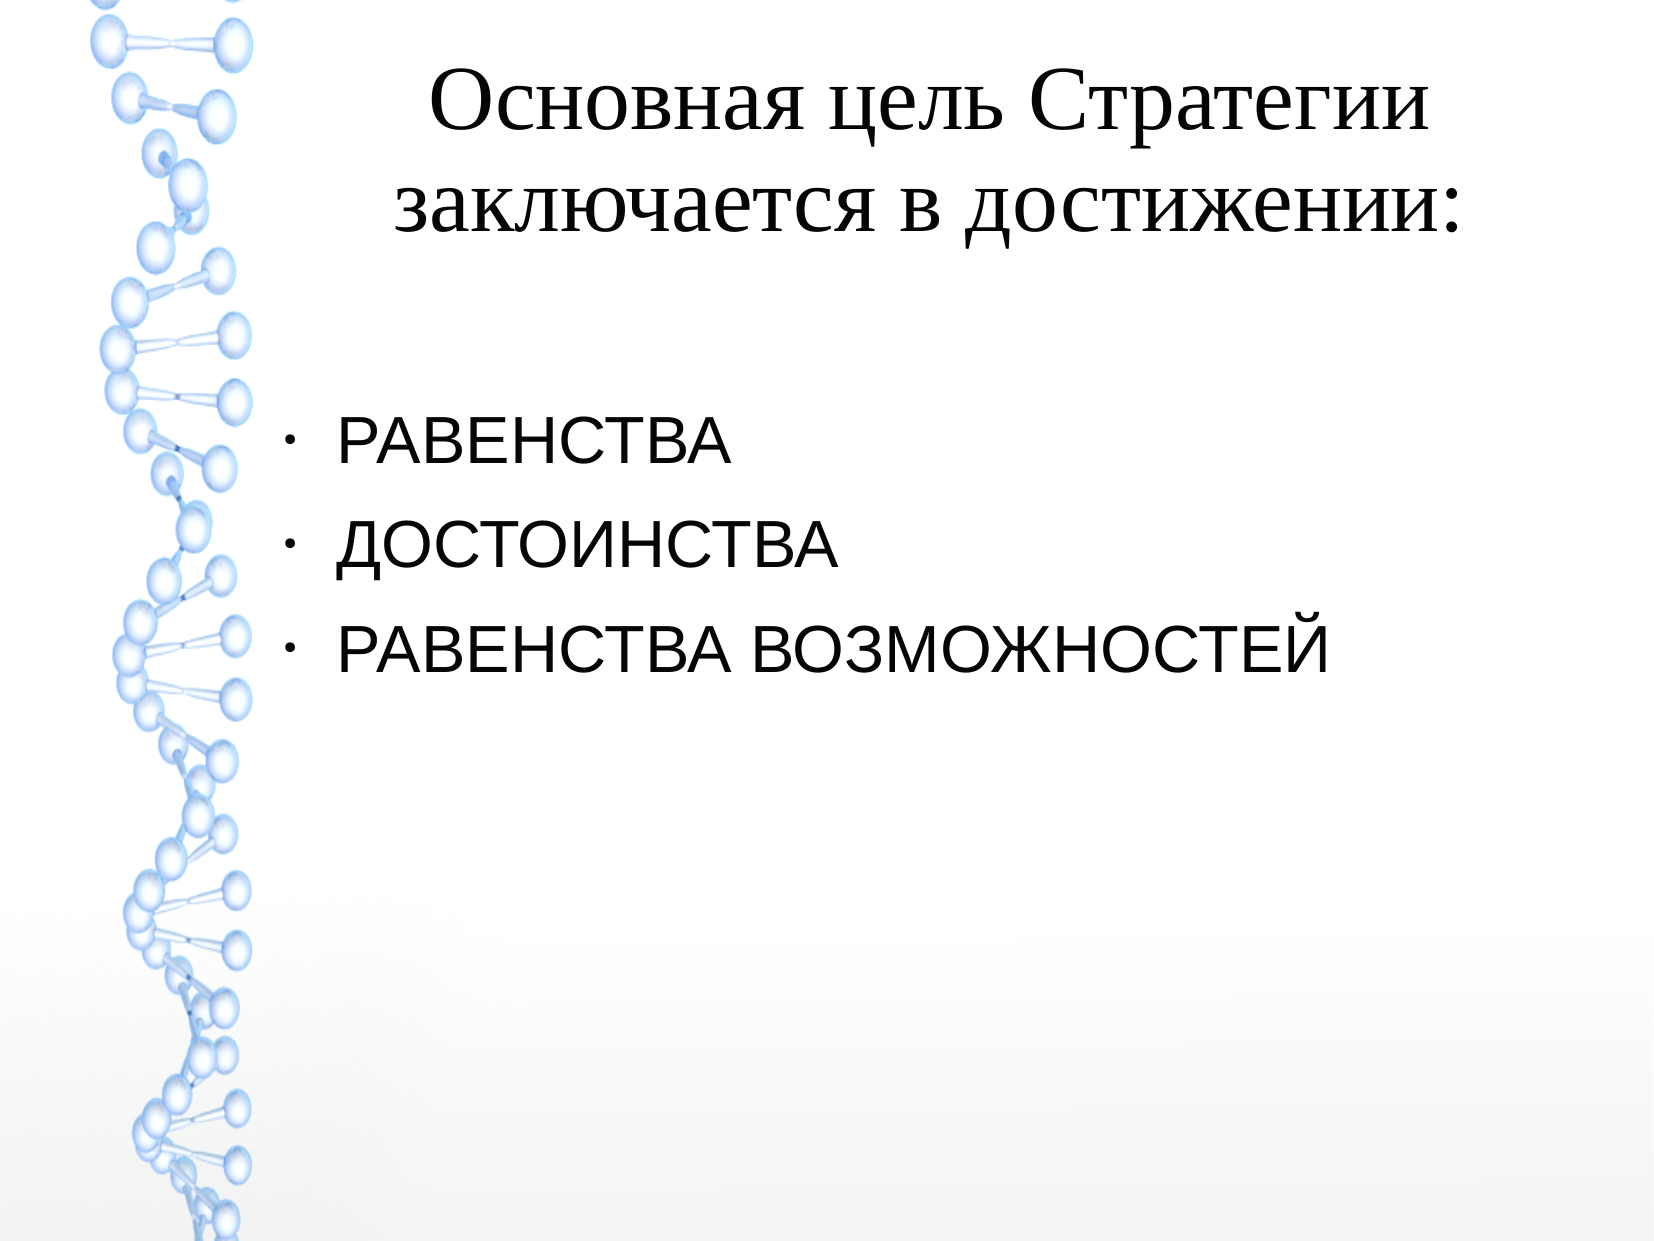

# Основная цель Стратегии заключается в достижении:
РАВЕНСТВА
ДОСТОИНСТВА
РАВЕНСТВА ВОЗМОЖНОСТЕЙ